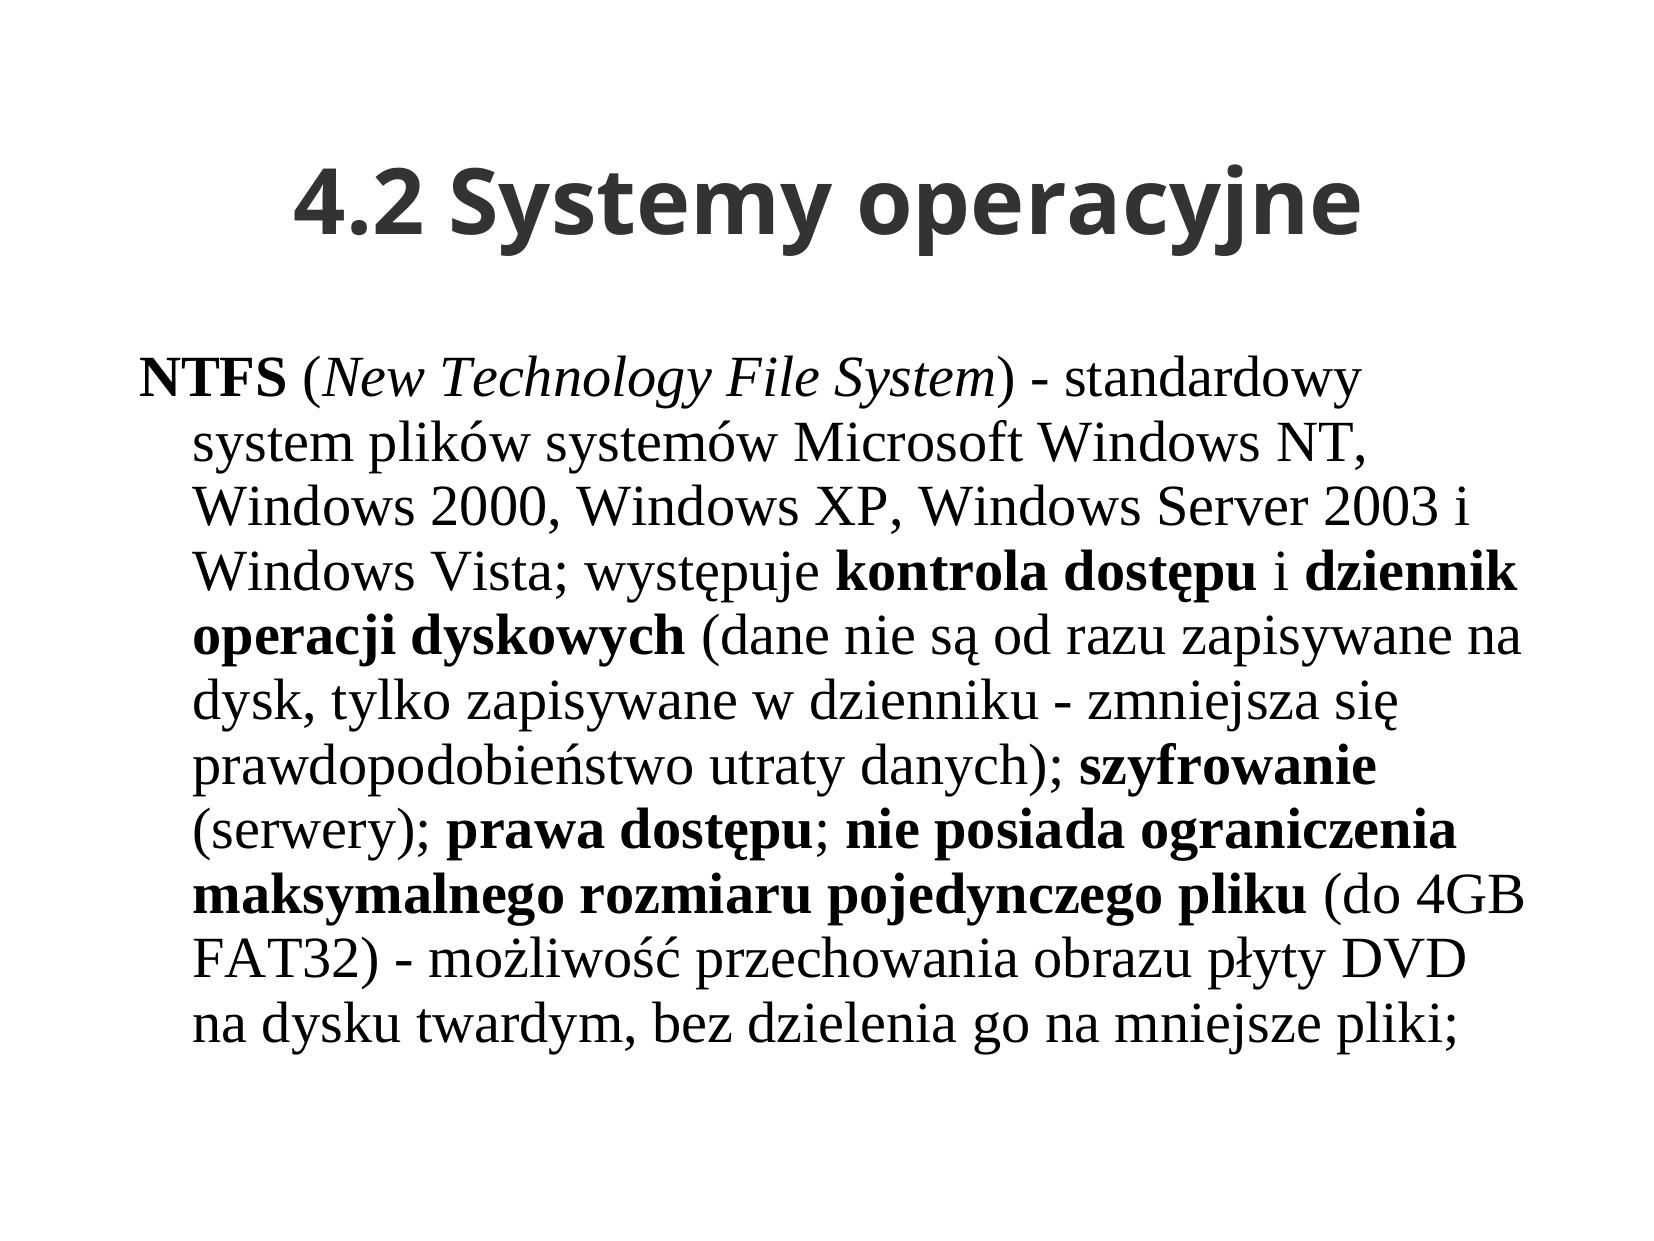

# 4.2 Systemy operacyjne
NTFS (New Technology File System) - standardowy system plików systemów Microsoft Windows NT, Windows 2000, Windows XP, Windows Server 2003 i Windows Vista; występuje kontrola dostępu i dziennik operacji dyskowych (dane nie są od razu zapisywane na dysk, tylko zapisywane w dzienniku - zmniejsza się prawdopodobieństwo utraty danych); szyfrowanie (serwery); prawa dostępu; nie posiada ograniczenia maksymalnego rozmiaru pojedynczego pliku (do 4GB FAT32) - możliwość przechowania obrazu płyty DVD na dysku twardym, bez dzielenia go na mniejsze pliki;